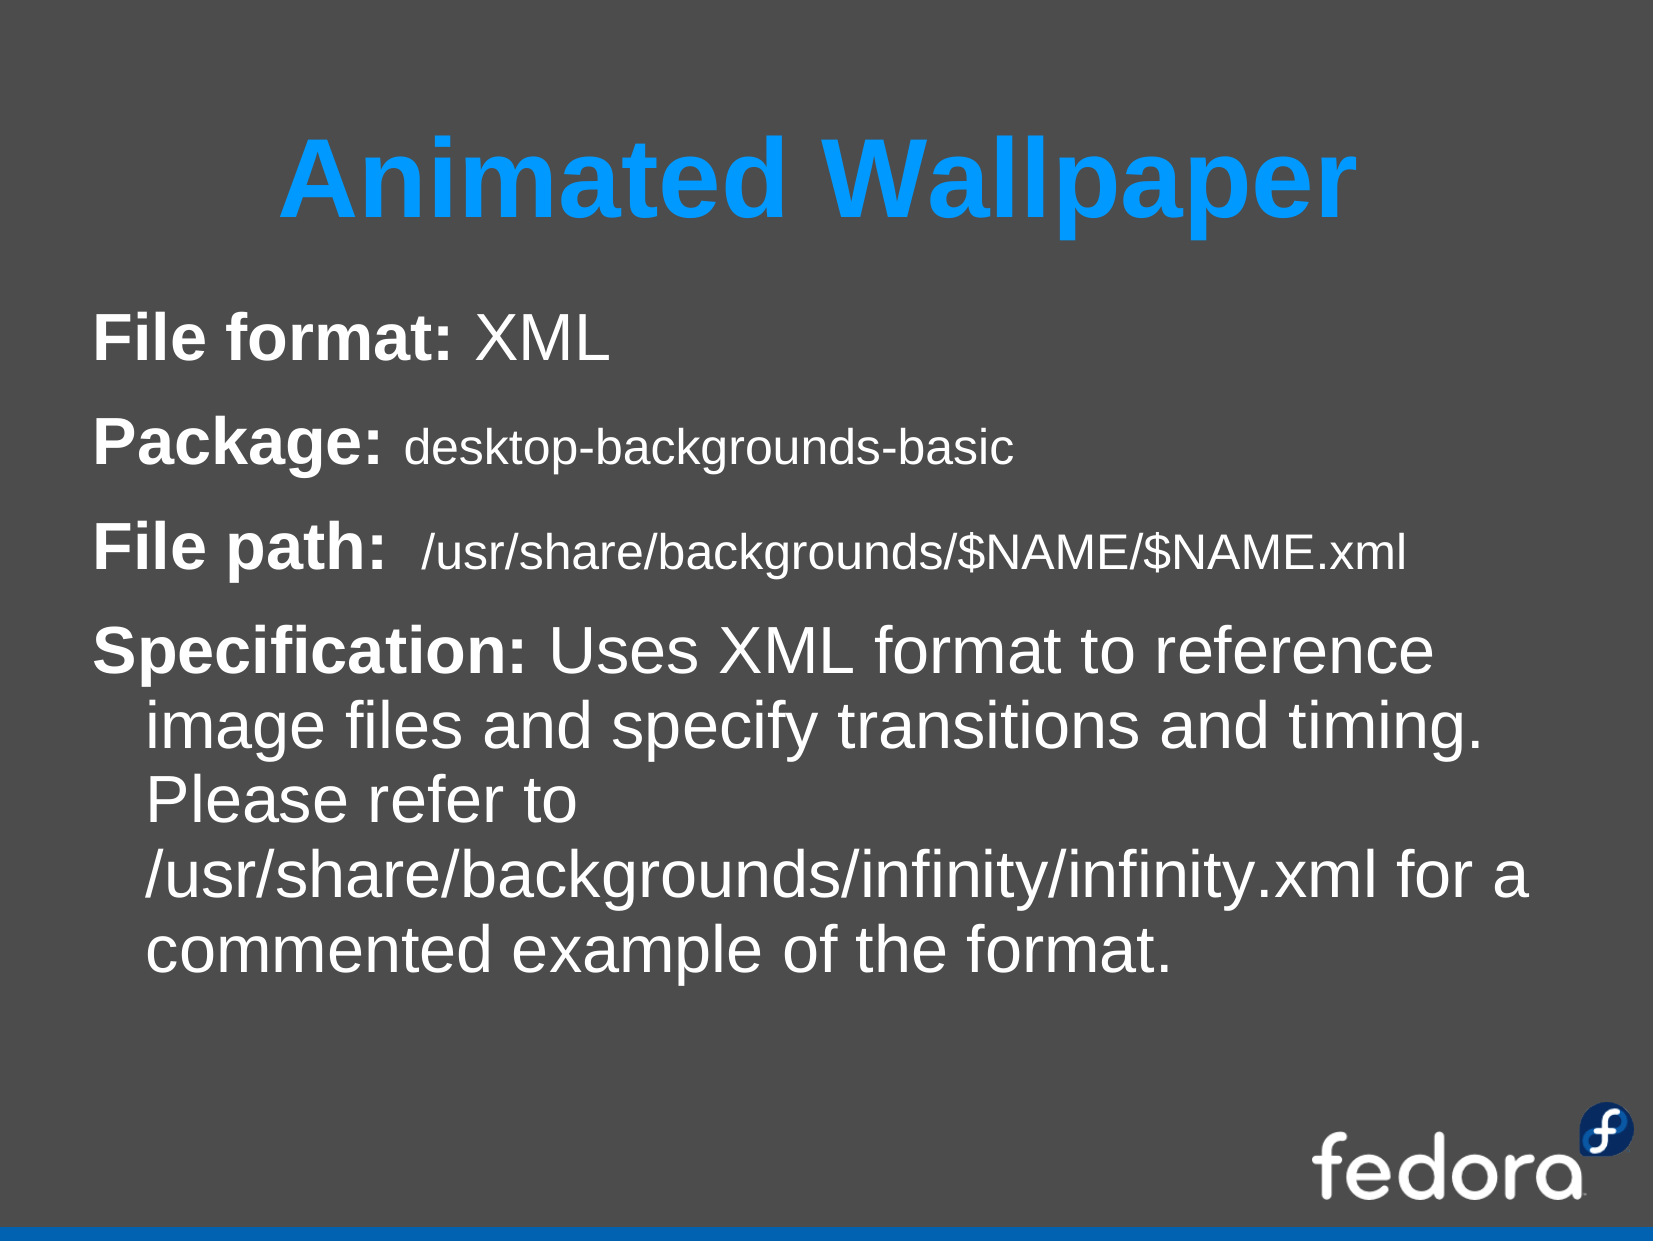

# Animated Wallpaper
File format: XML
Package: desktop-backgrounds-basic
File path: /usr/share/backgrounds/$NAME/$NAME.xml
Specification: Uses XML format to reference image files and specify transitions and timing. Please refer to /usr/share/backgrounds/infinity/infinity.xml for a commented example of the format.